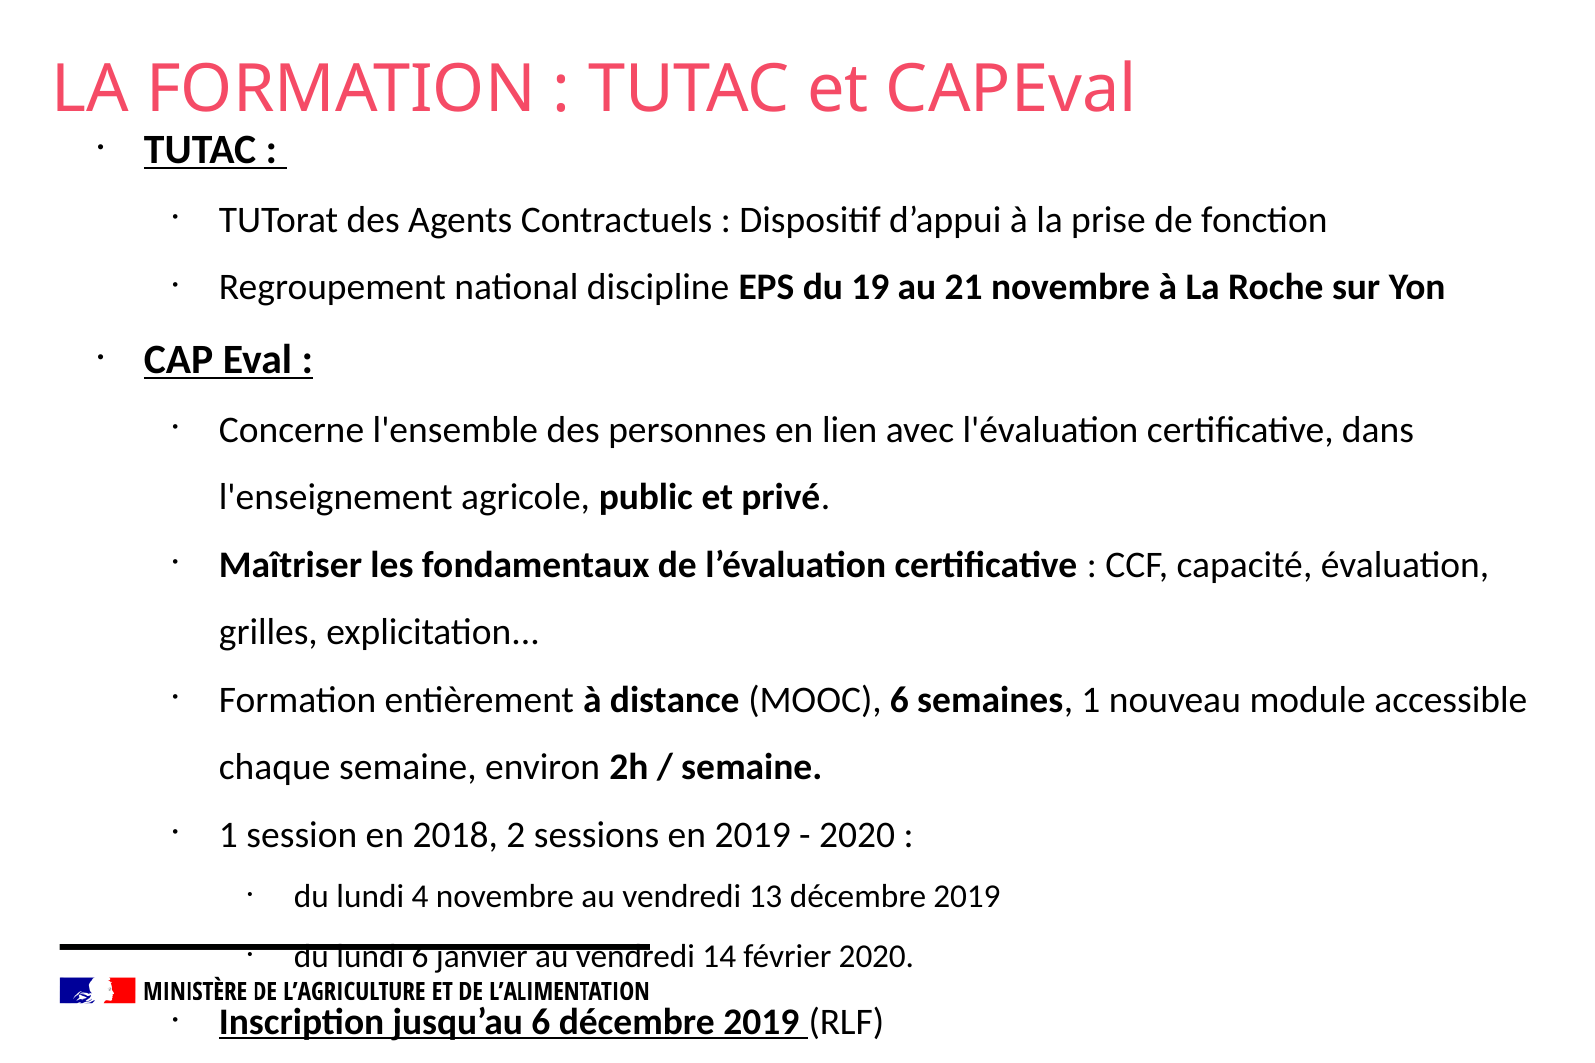

# LA FORMATION : TUTAC et CAPEval
TUTAC :
TUTorat des Agents Contractuels : Dispositif d’appui à la prise de fonction
Regroupement national discipline EPS du 19 au 21 novembre à La Roche sur Yon
CAP Eval :
Concerne l'ensemble des personnes en lien avec l'évaluation certificative, dans l'enseignement agricole, public et privé.
Maîtriser les fondamentaux de l’évaluation certificative : CCF, capacité, évaluation, grilles, explicitation...
Formation entièrement à distance (MOOC), 6 semaines, 1 nouveau module accessible chaque semaine, environ 2h / semaine.
1 session en 2018, 2 sessions en 2019 - 2020 :
du lundi 4 novembre au vendredi 13 décembre 2019
du lundi 6 janvier au vendredi 14 février 2020.
Inscription jusqu’au 6 décembre 2019 (RLF)
https://chlorofil.fr/systeme-educatif-agricole/emplois/formation-continue/cap-eval
 NdS, infos, calendrier, inscriptions…